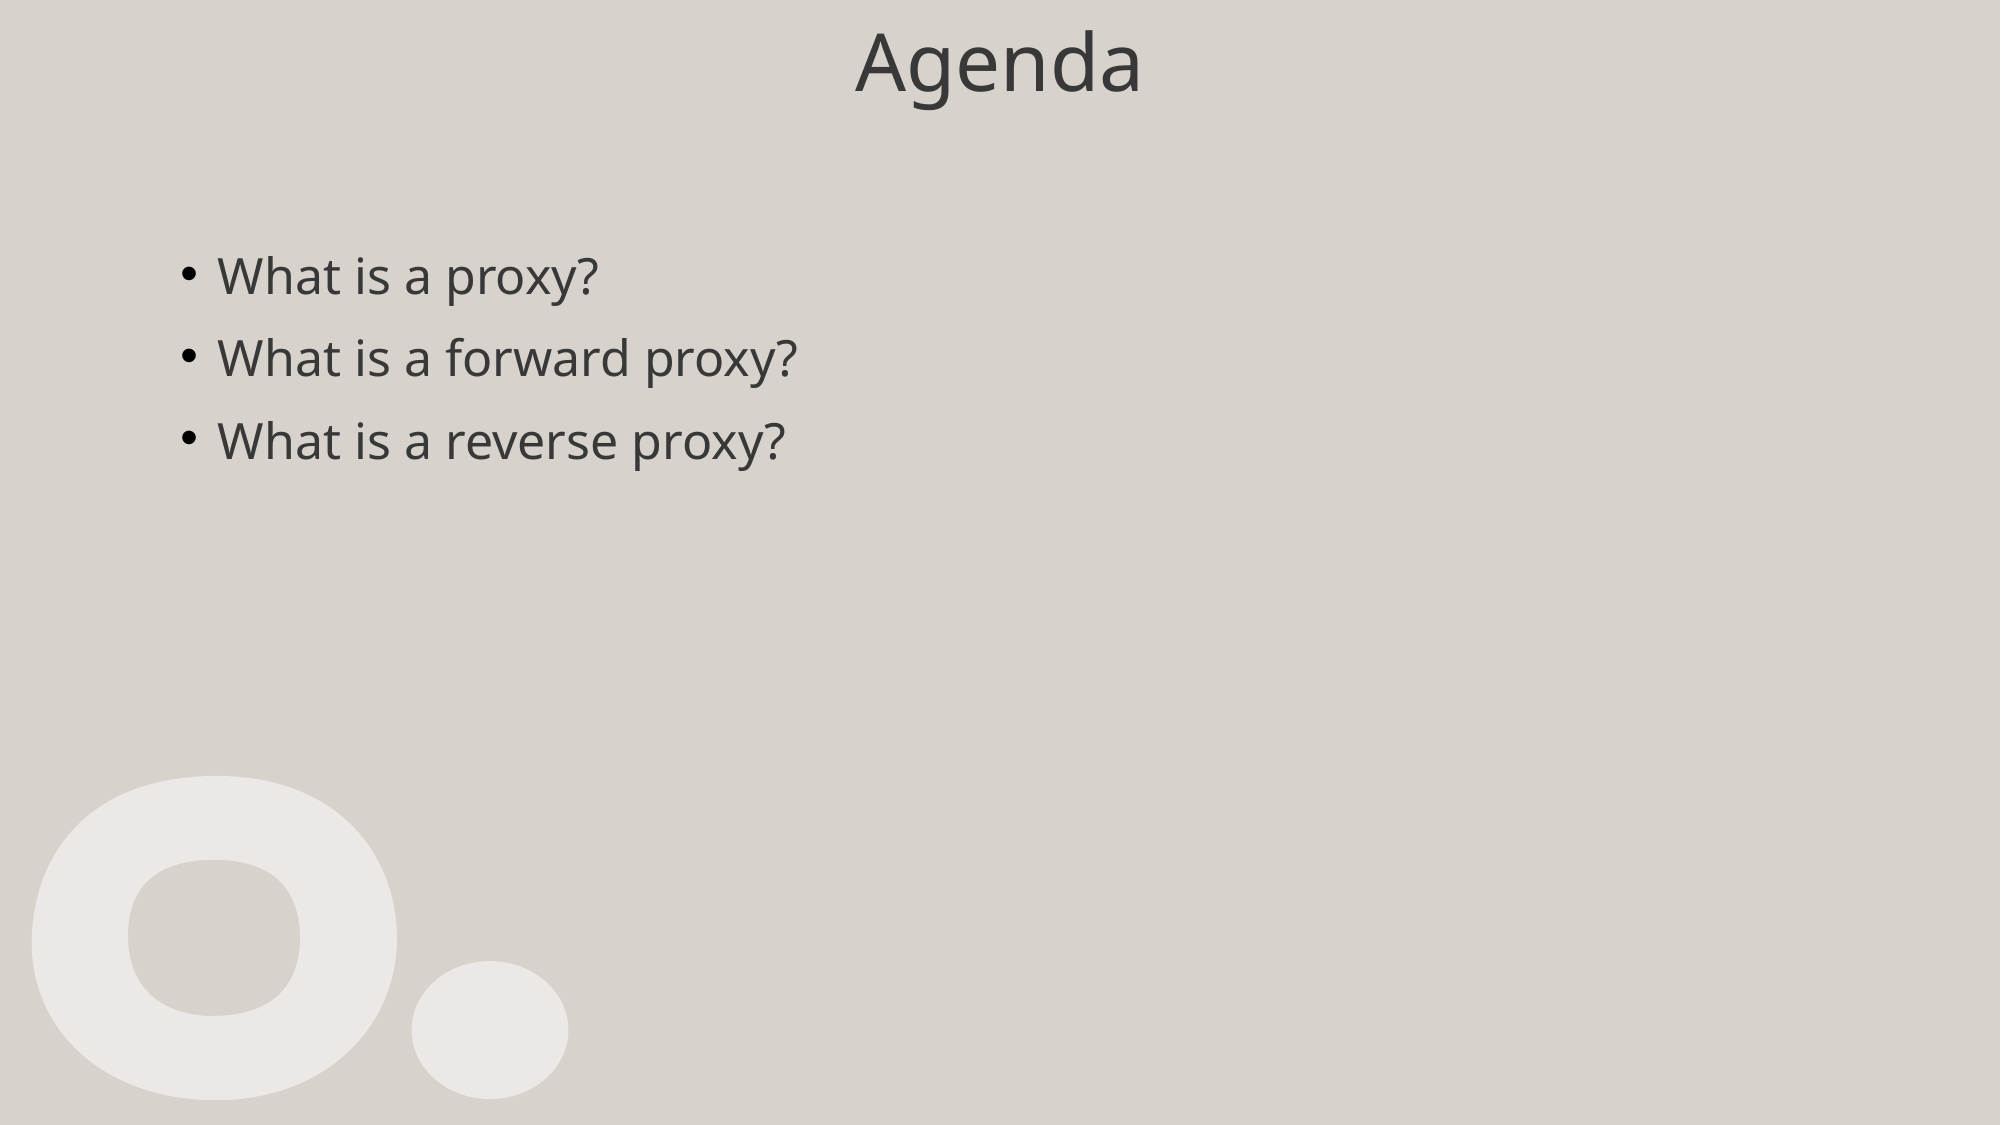

Agenda
What is a proxy?
What is a forward proxy?
What is a reverse proxy?
#